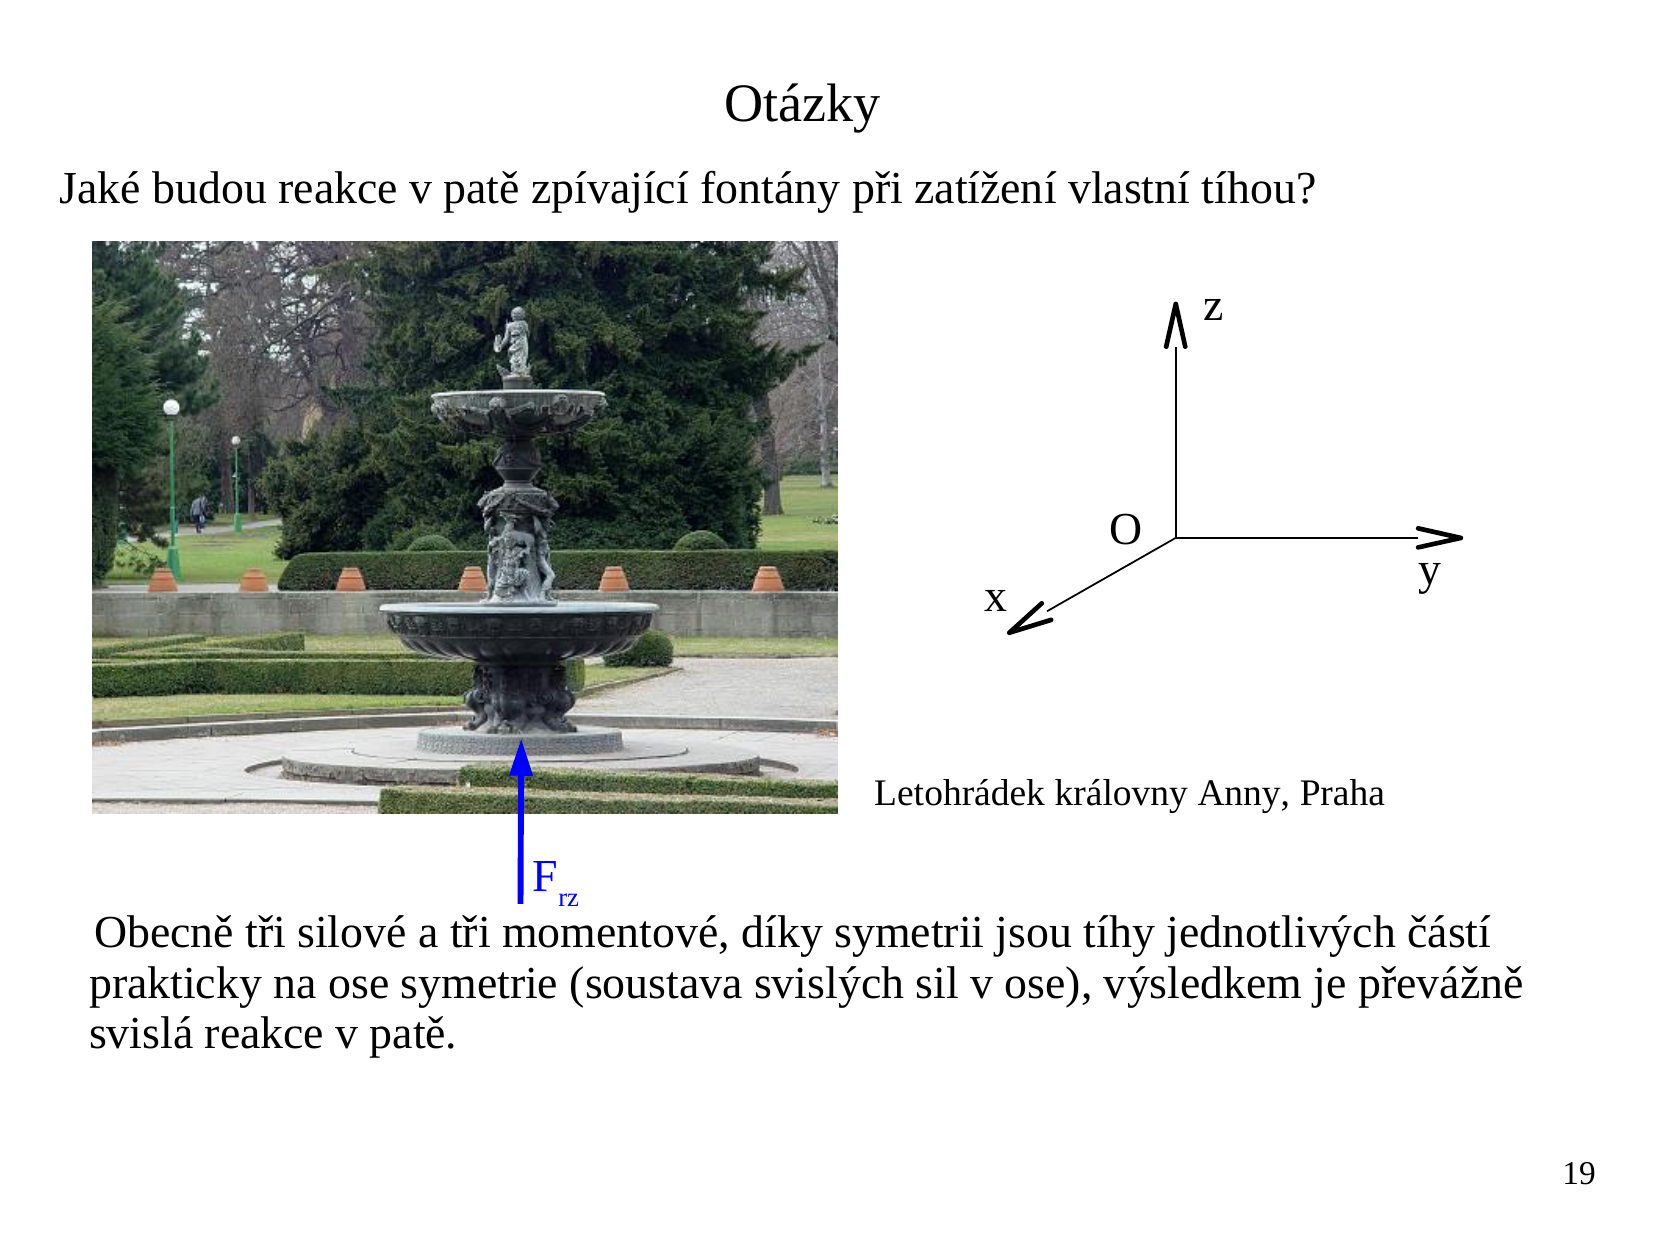

# Otázky
Jaké budou reakce v patě zpívající fontány při zatížení vlastní tíhou?
 Obecně tři silové a tři momentové, díky symetrii jsou tíhy jednotlivých částí prakticky na ose symetrie (soustava svislých sil v ose), výsledkem je převážně svislá reakce v patě.
z
O
y
x
Letohrádek královny Anny, Praha
Frz
19